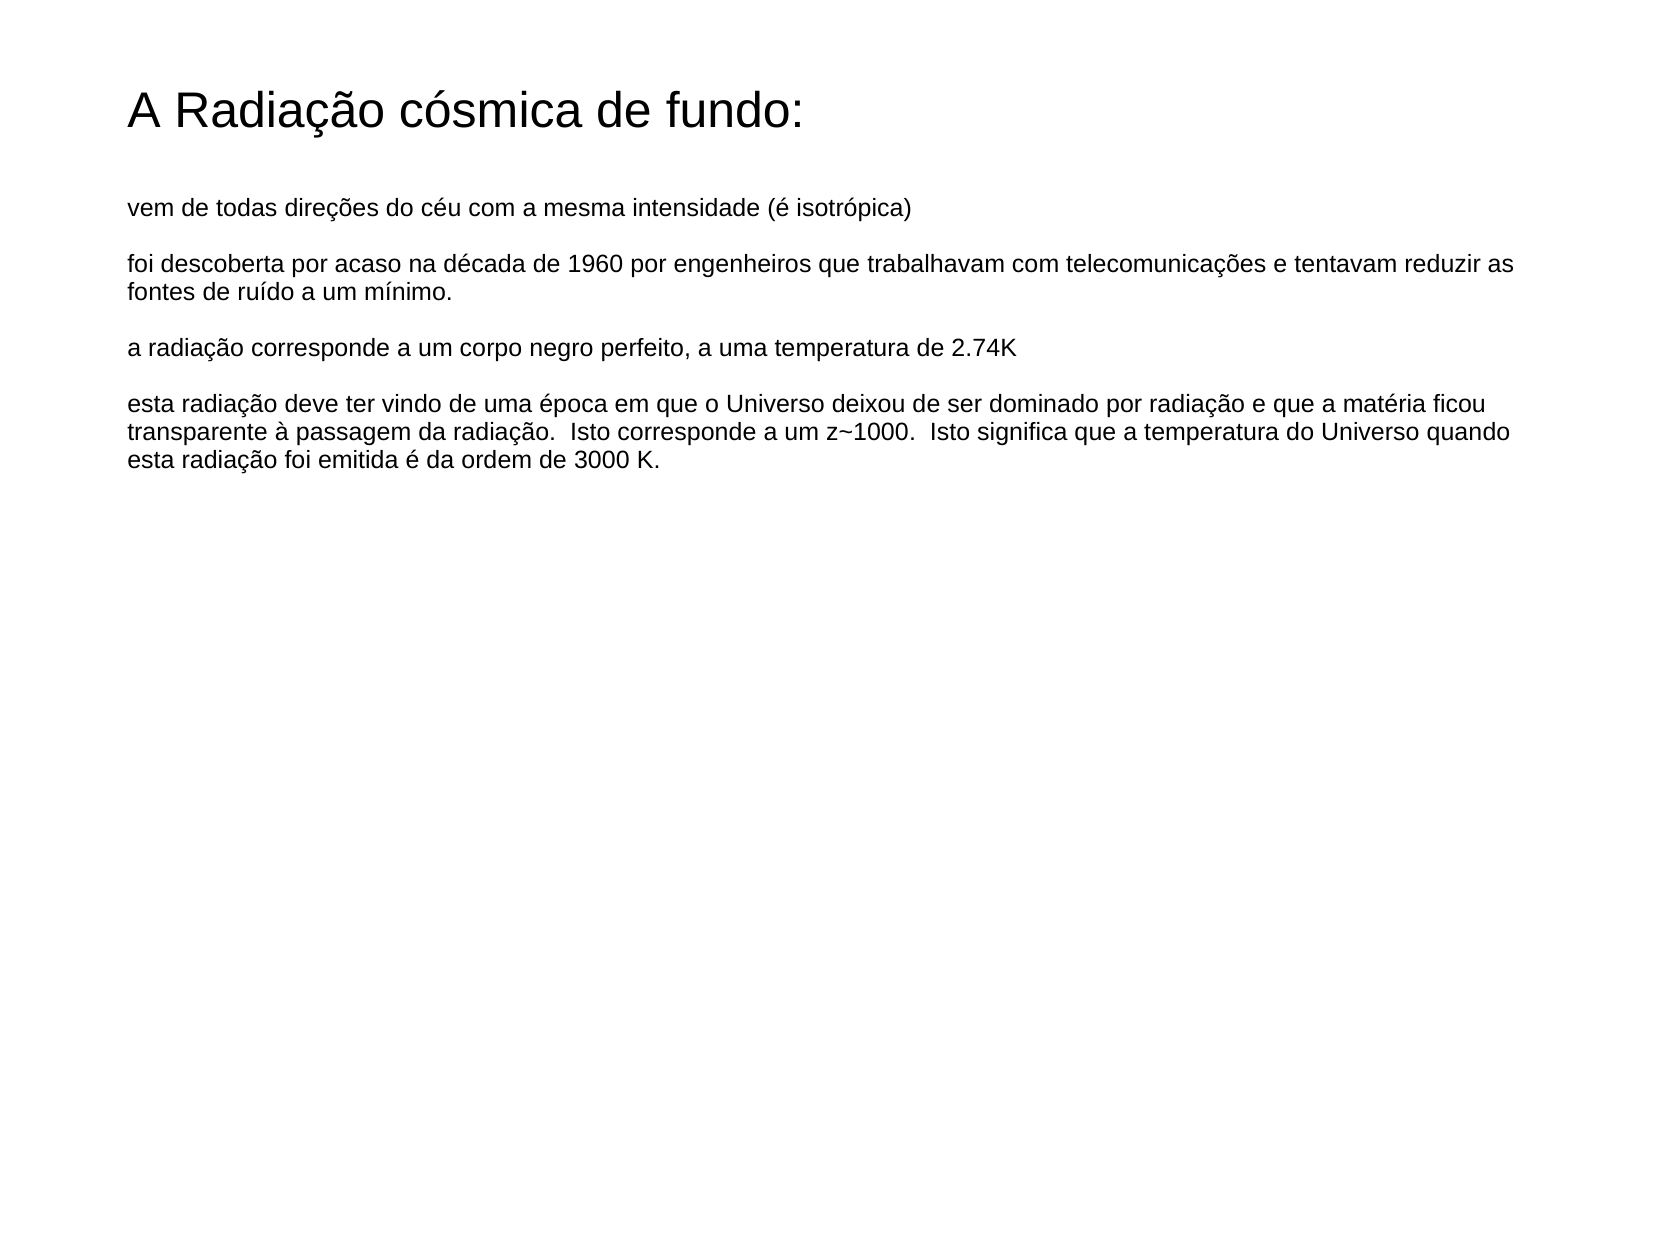

A Radiação cósmica de fundo:
vem de todas direções do céu com a mesma intensidade (é isotrópica)
foi descoberta por acaso na década de 1960 por engenheiros que trabalhavam com telecomunicações e tentavam reduzir as fontes de ruído a um mínimo.
a radiação corresponde a um corpo negro perfeito, a uma temperatura de 2.74K
esta radiação deve ter vindo de uma época em que o Universo deixou de ser dominado por radiação e que a matéria ficou transparente à passagem da radiação. Isto corresponde a um z~1000. Isto significa que a temperatura do Universo quando esta radiação foi emitida é da ordem de 3000 K.